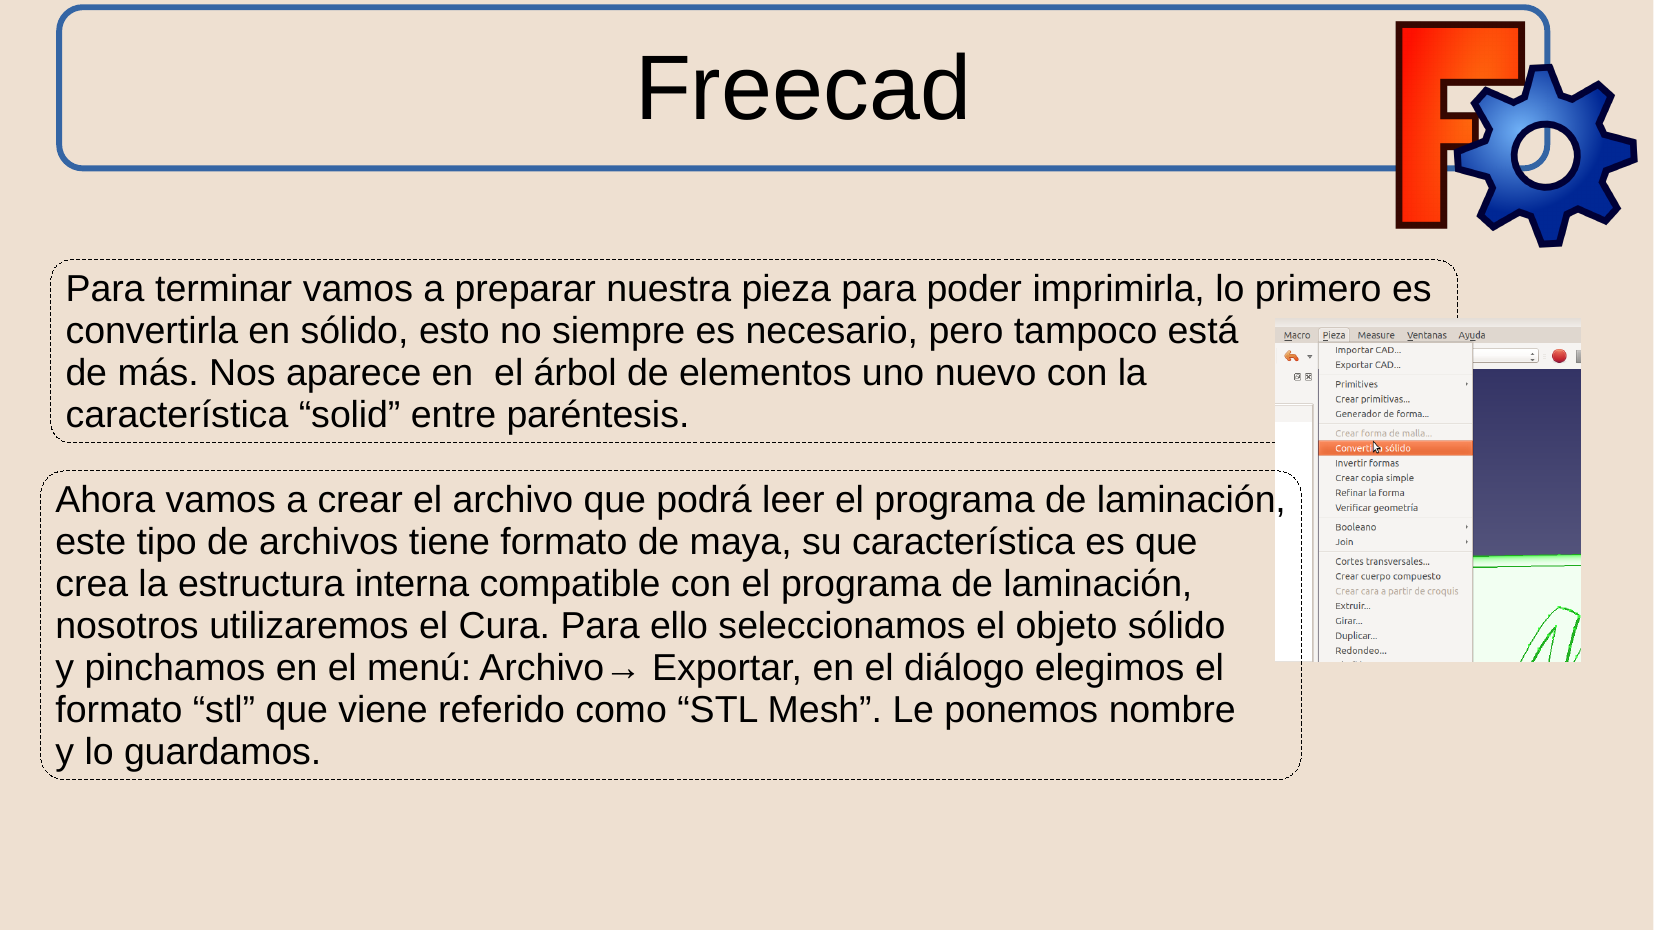

# Freecad
Para terminar vamos a preparar nuestra pieza para poder imprimirla, lo primero es
convertirla en sólido, esto no siempre es necesario, pero tampoco está
de más. Nos aparece en el árbol de elementos uno nuevo con la
característica “solid” entre paréntesis.
Ahora vamos a crear el archivo que podrá leer el programa de laminación,
este tipo de archivos tiene formato de maya, su característica es que
crea la estructura interna compatible con el programa de laminación,
nosotros utilizaremos el Cura. Para ello seleccionamos el objeto sólido
y pinchamos en el menú: Archivo→ Exportar, en el diálogo elegimos el
formato “stl” que viene referido como “STL Mesh”. Le ponemos nombre
y lo guardamos.